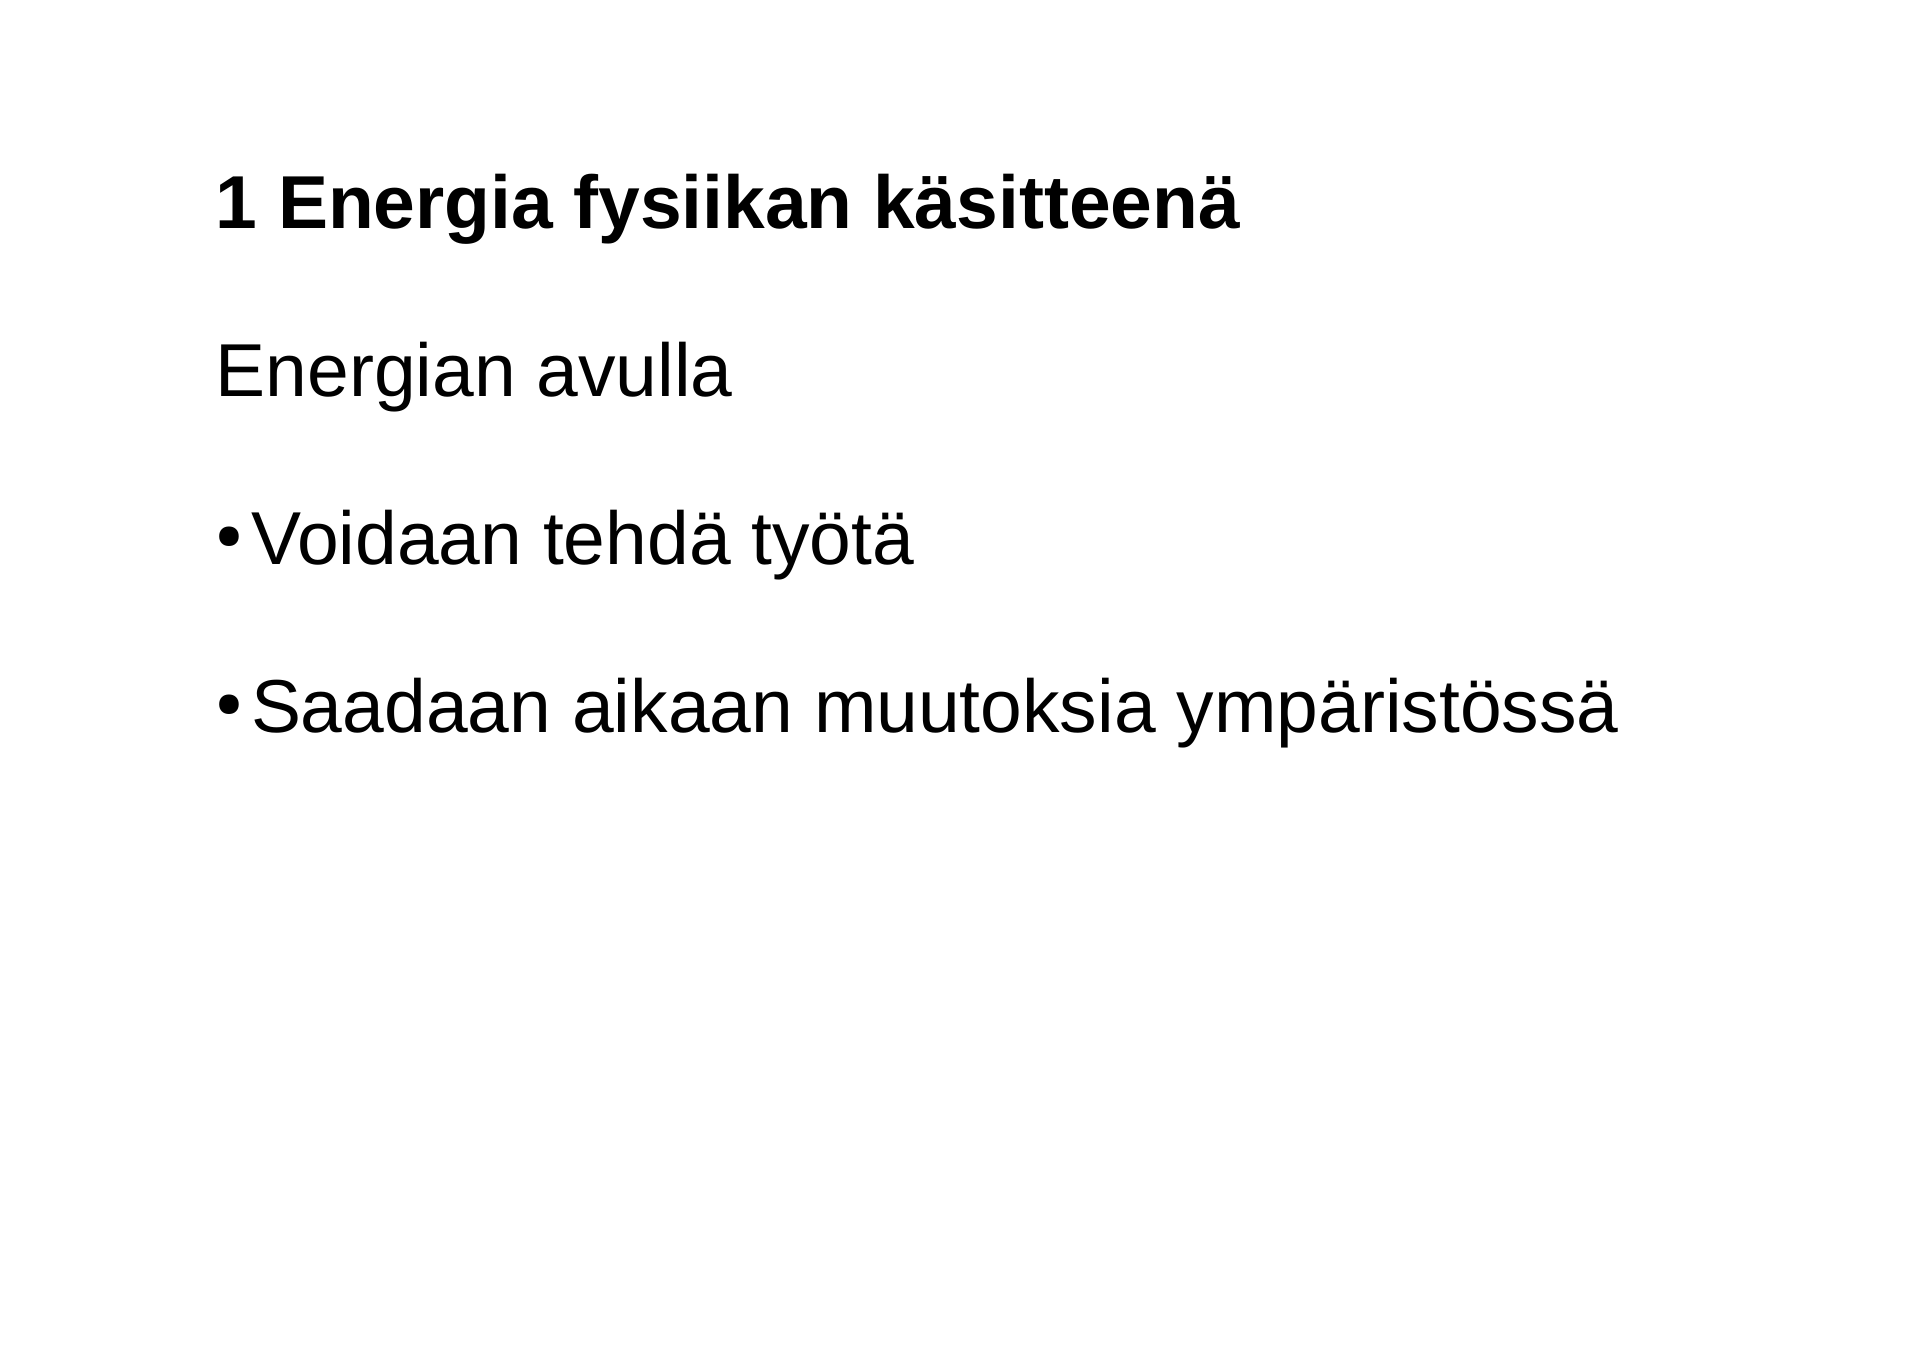

1 Energia fysiikan käsitteenä
Energian avulla
Voidaan tehdä työtä
Saadaan aikaan muutoksia ympäristössä